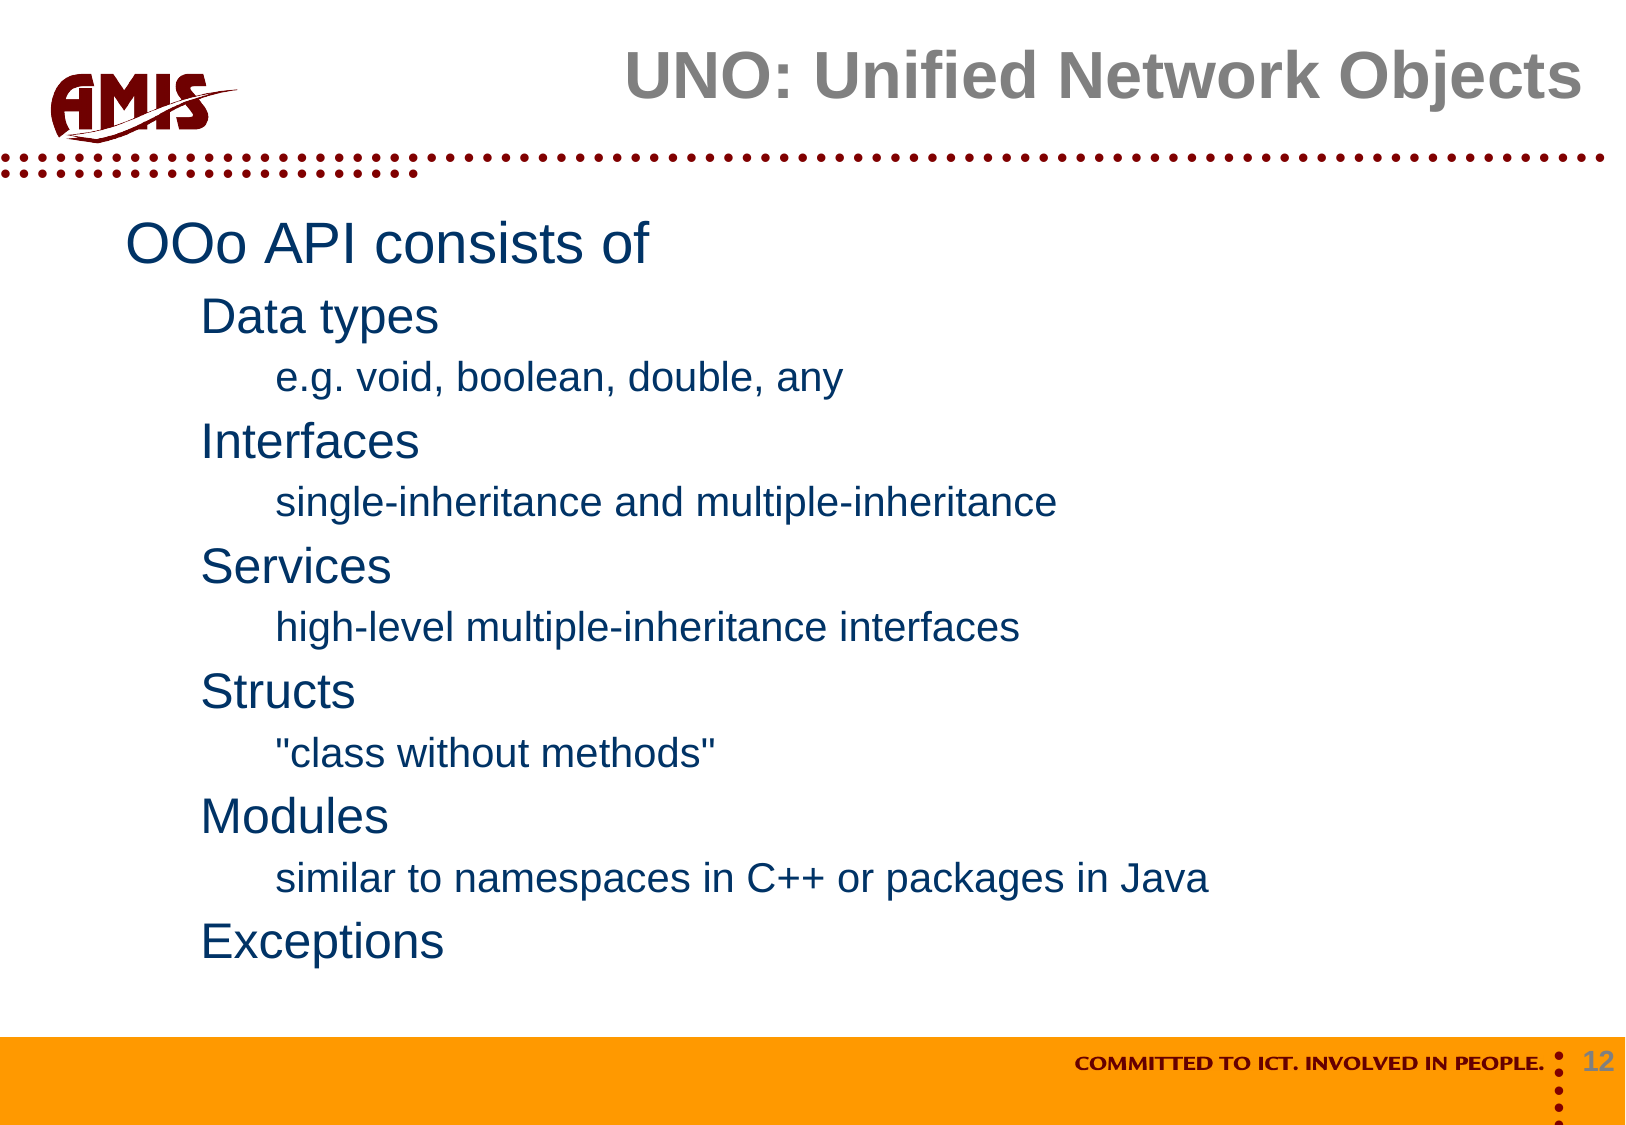

# UNO: Unified Network Objects
OOo API consists of
Data types
e.g. void, boolean, double, any
Interfaces
single-inheritance and multiple-inheritance
Services
high-level multiple-inheritance interfaces
Structs
"class without methods"
Modules
similar to namespaces in C++ or packages in Java
Exceptions